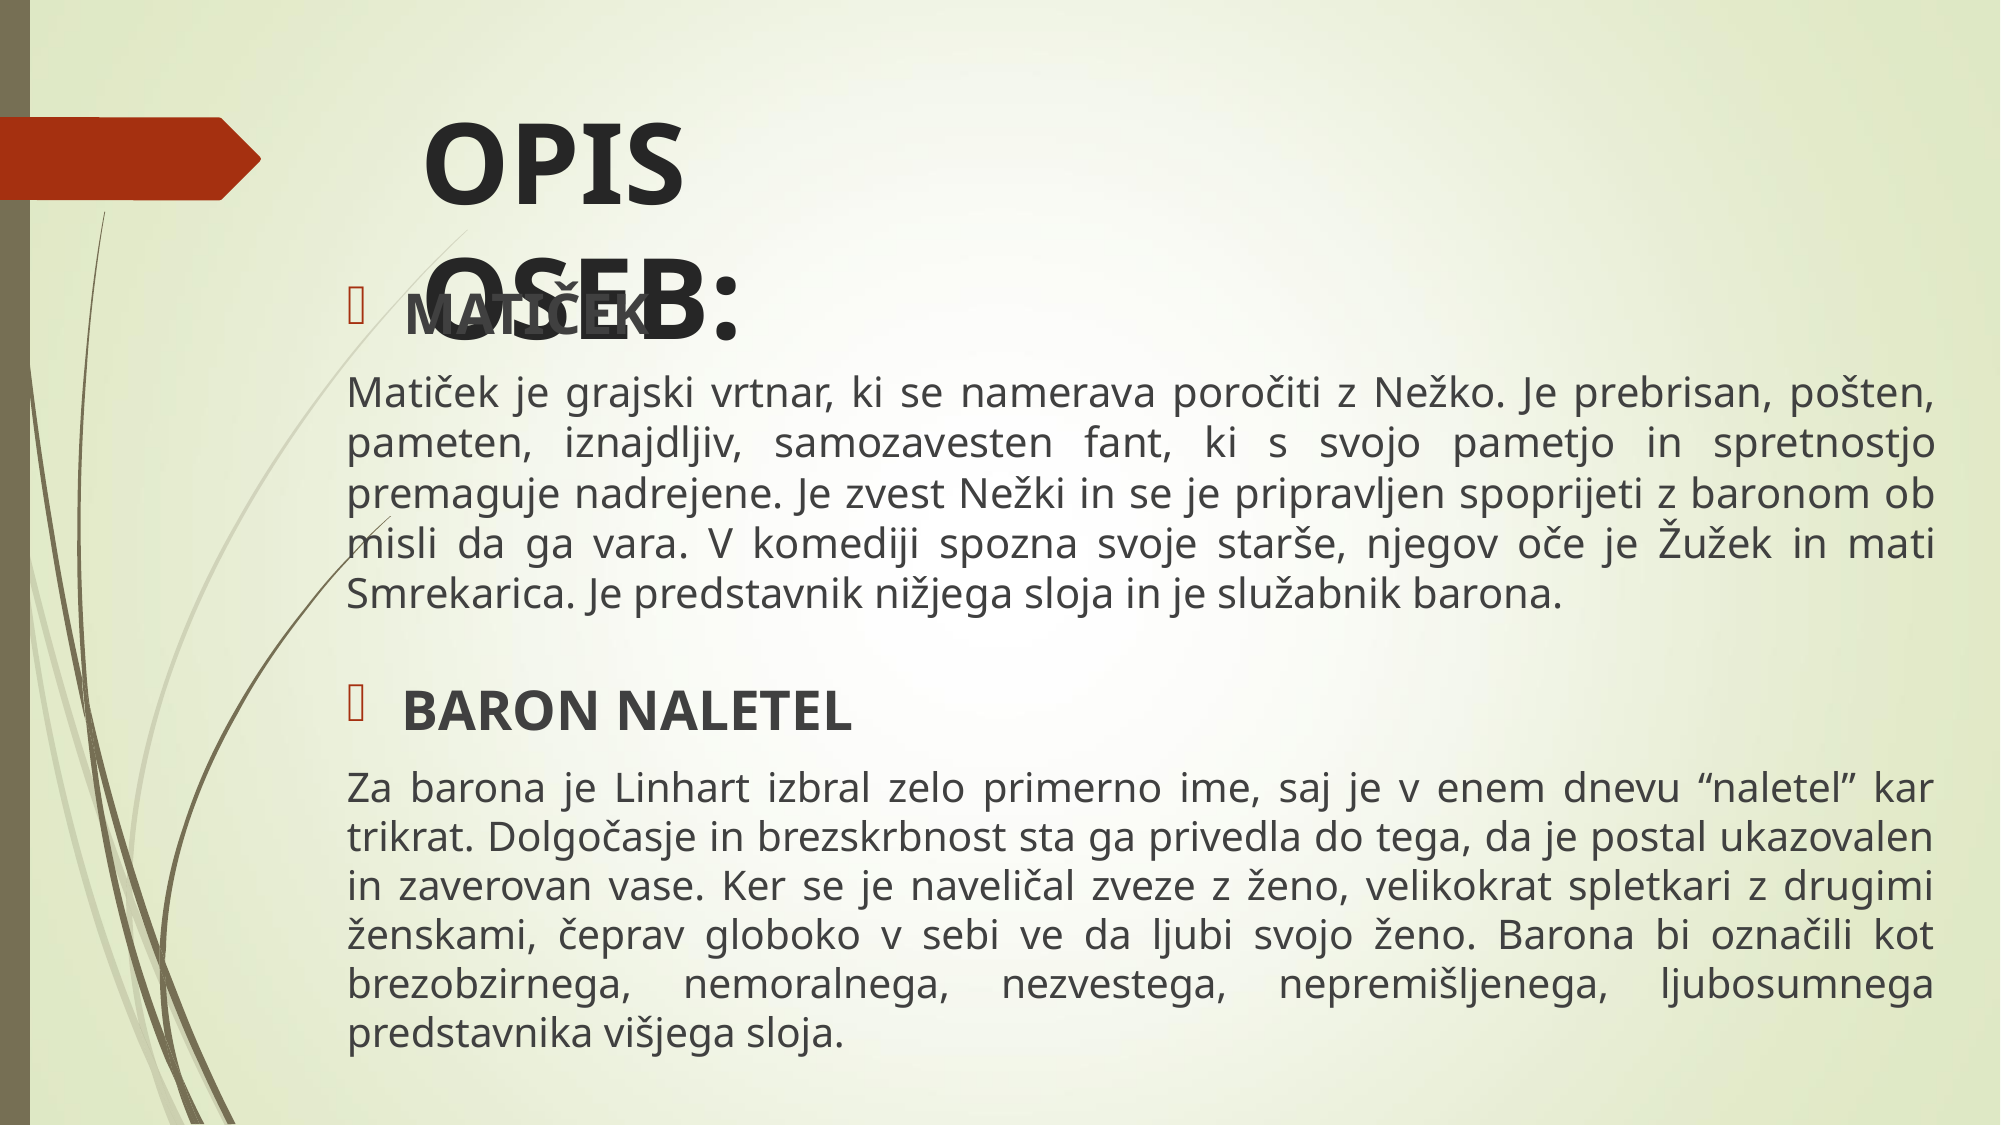

# OPIS OSEB:
MATIČEK
Matiček je grajski vrtnar, ki se namerava poročiti z Nežko. Je prebrisan, pošten, pameten, iznajdljiv, samozavesten fant, ki s svojo pametjo in spretnostjo premaguje nadrejene. Je zvest Nežki in se je pripravljen spoprijeti z baronom ob misli da ga vara. V komediji spozna svoje starše, njegov oče je Žužek in mati Smrekarica. Je predstavnik nižjega sloja in je služabnik barona.
BARON NALETEL
Za barona je Linhart izbral zelo primerno ime, saj je v enem dnevu “naletel” kar trikrat. Dolgočasje in brezskrbnost sta ga privedla do tega, da je postal ukazovalen in zaverovan vase. Ker se je naveličal zveze z ženo, velikokrat spletkari z drugimi ženskami, čeprav globoko v sebi ve da ljubi svojo ženo. Barona bi označili kot brezobzirnega, nemoralnega, nezvestega, nepremišljenega, ljubosumnega predstavnika višjega sloja.